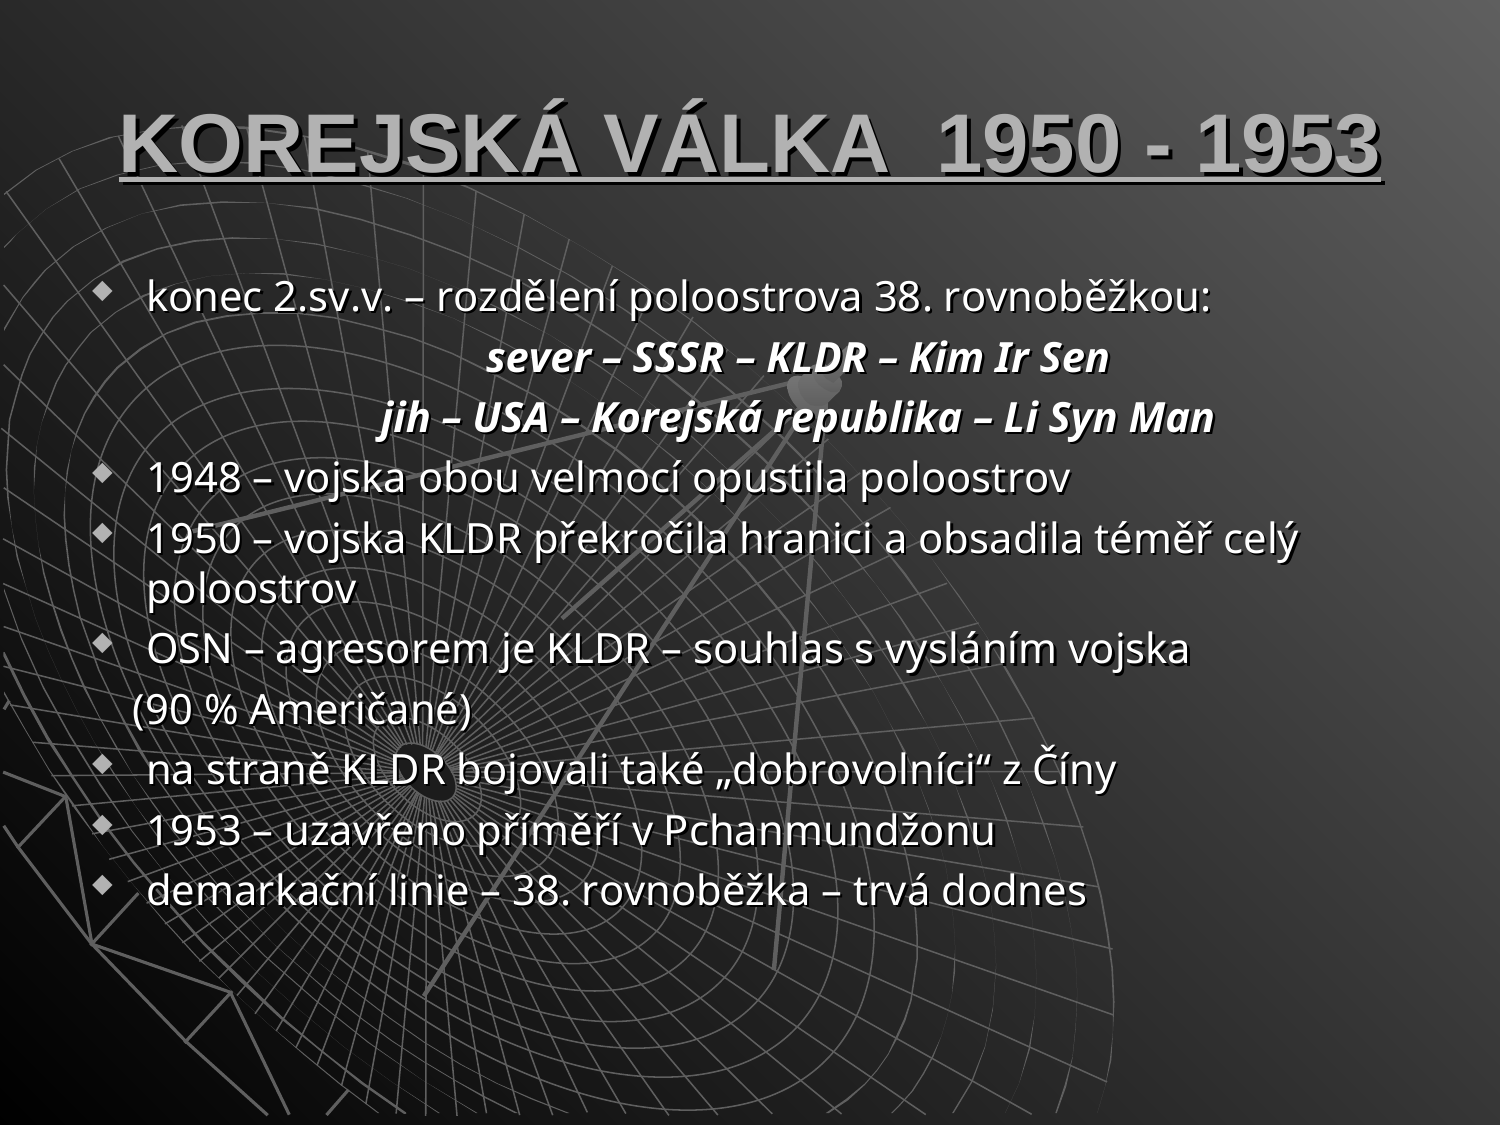

# KOREJSKÁ VÁLKA 1950 - 1953
konec 2.sv.v. – rozdělení poloostrova 38. rovnoběžkou:
 sever – SSSR – KLDR – Kim Ir Sen
 jih – USA – Korejská republika – Li Syn Man
1948 – vojska obou velmocí opustila poloostrov
1950 – vojska KLDR překročila hranici a obsadila téměř celý poloostrov
OSN – agresorem je KLDR – souhlas s vysláním vojska
 (90 % Američané)
na straně KLDR bojovali také „dobrovolníci“ z Číny
1953 – uzavřeno příměří v Pchanmundžonu
demarkační linie – 38. rovnoběžka – trvá dodnes